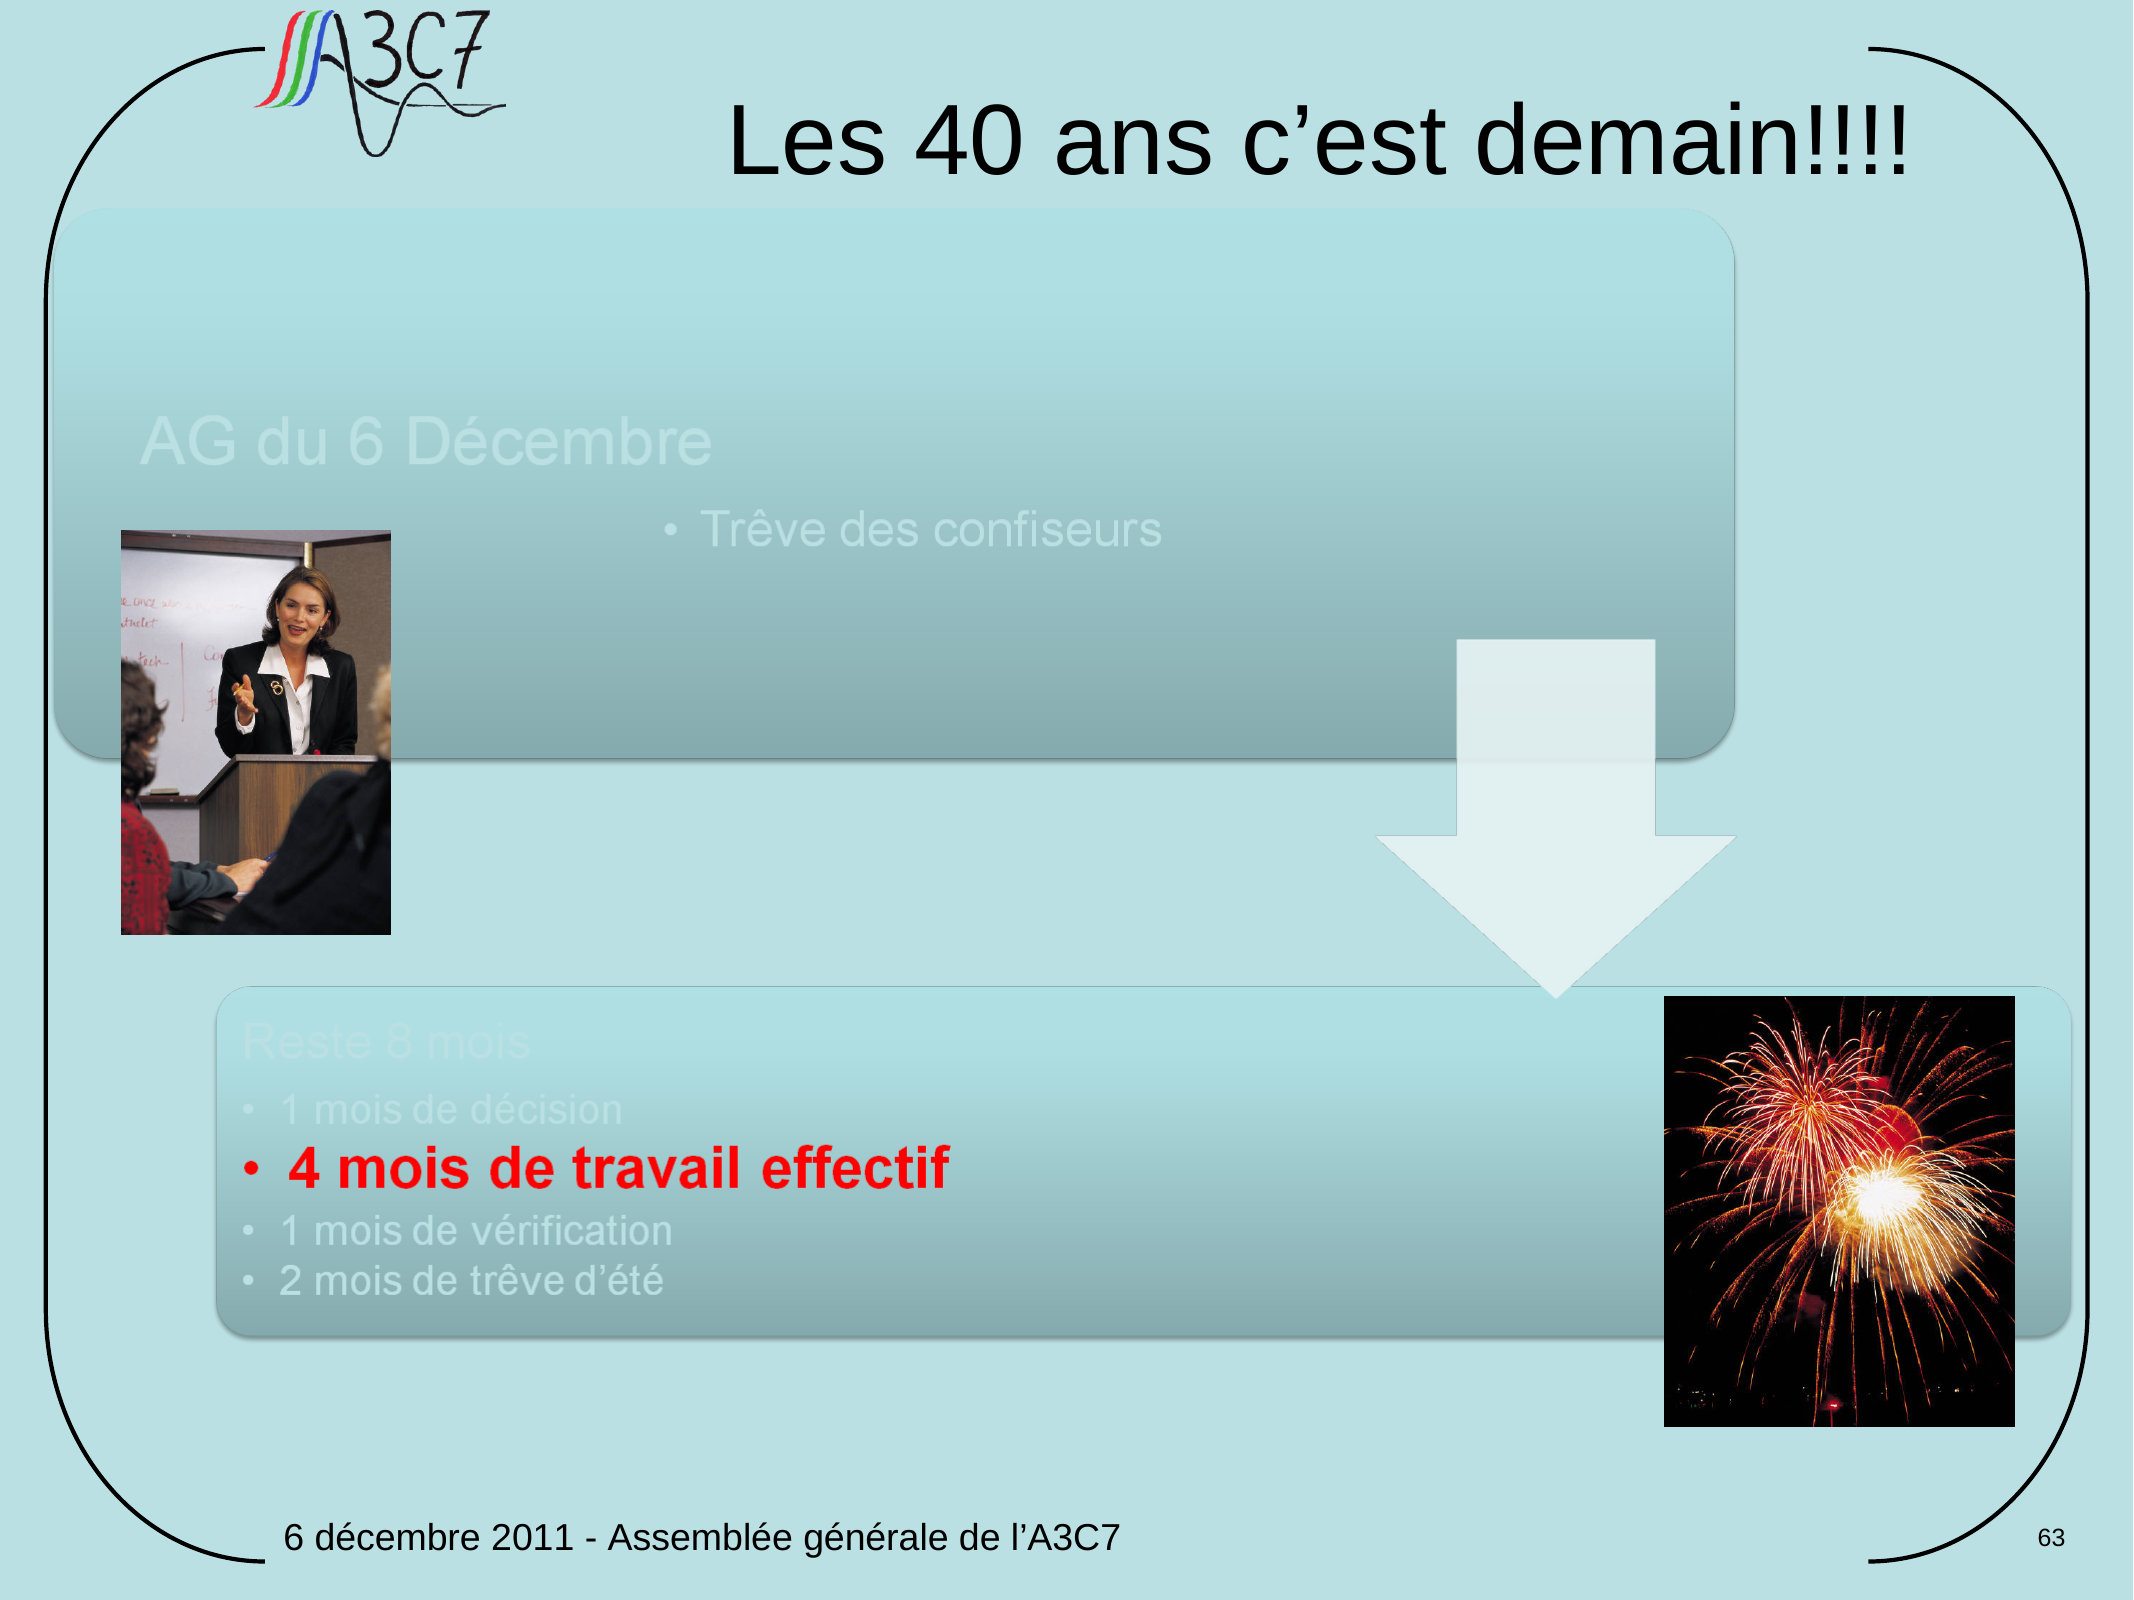

# Les 40 ans c’est demain!!!!
6 décembre 2011 - Assemblée générale de l’A3C7
63